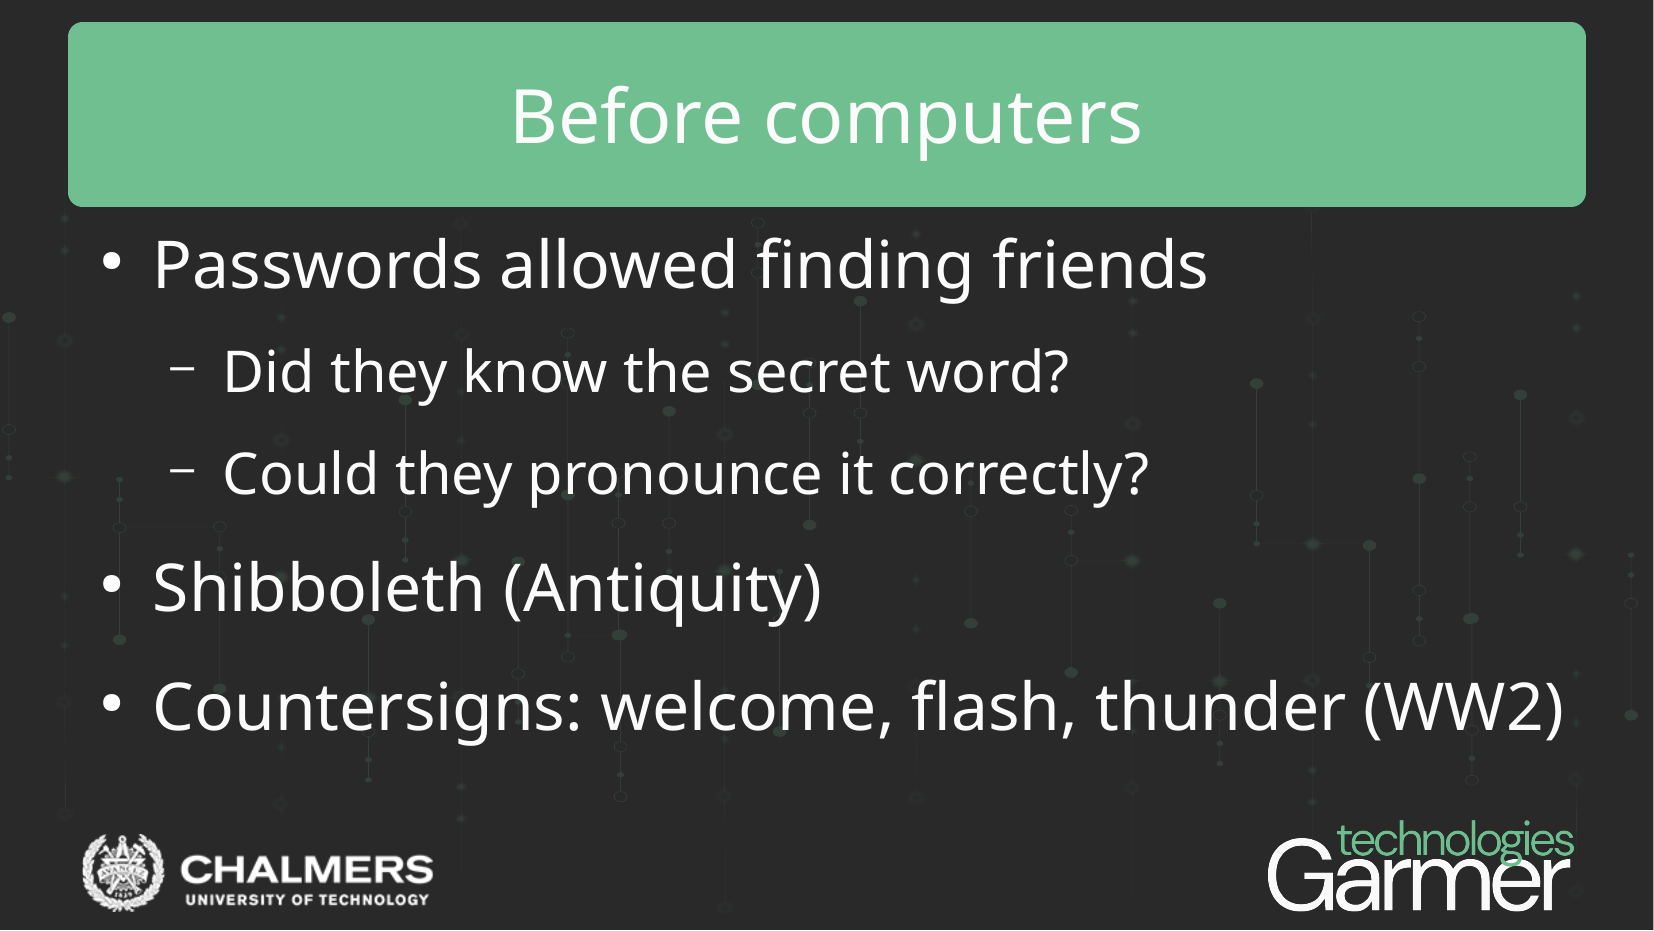

# Before computers
Passwords allowed finding friends
Did they know the secret word?
Could they pronounce it correctly?
Shibboleth (Antiquity)
Countersigns: welcome, flash, thunder (WW2)